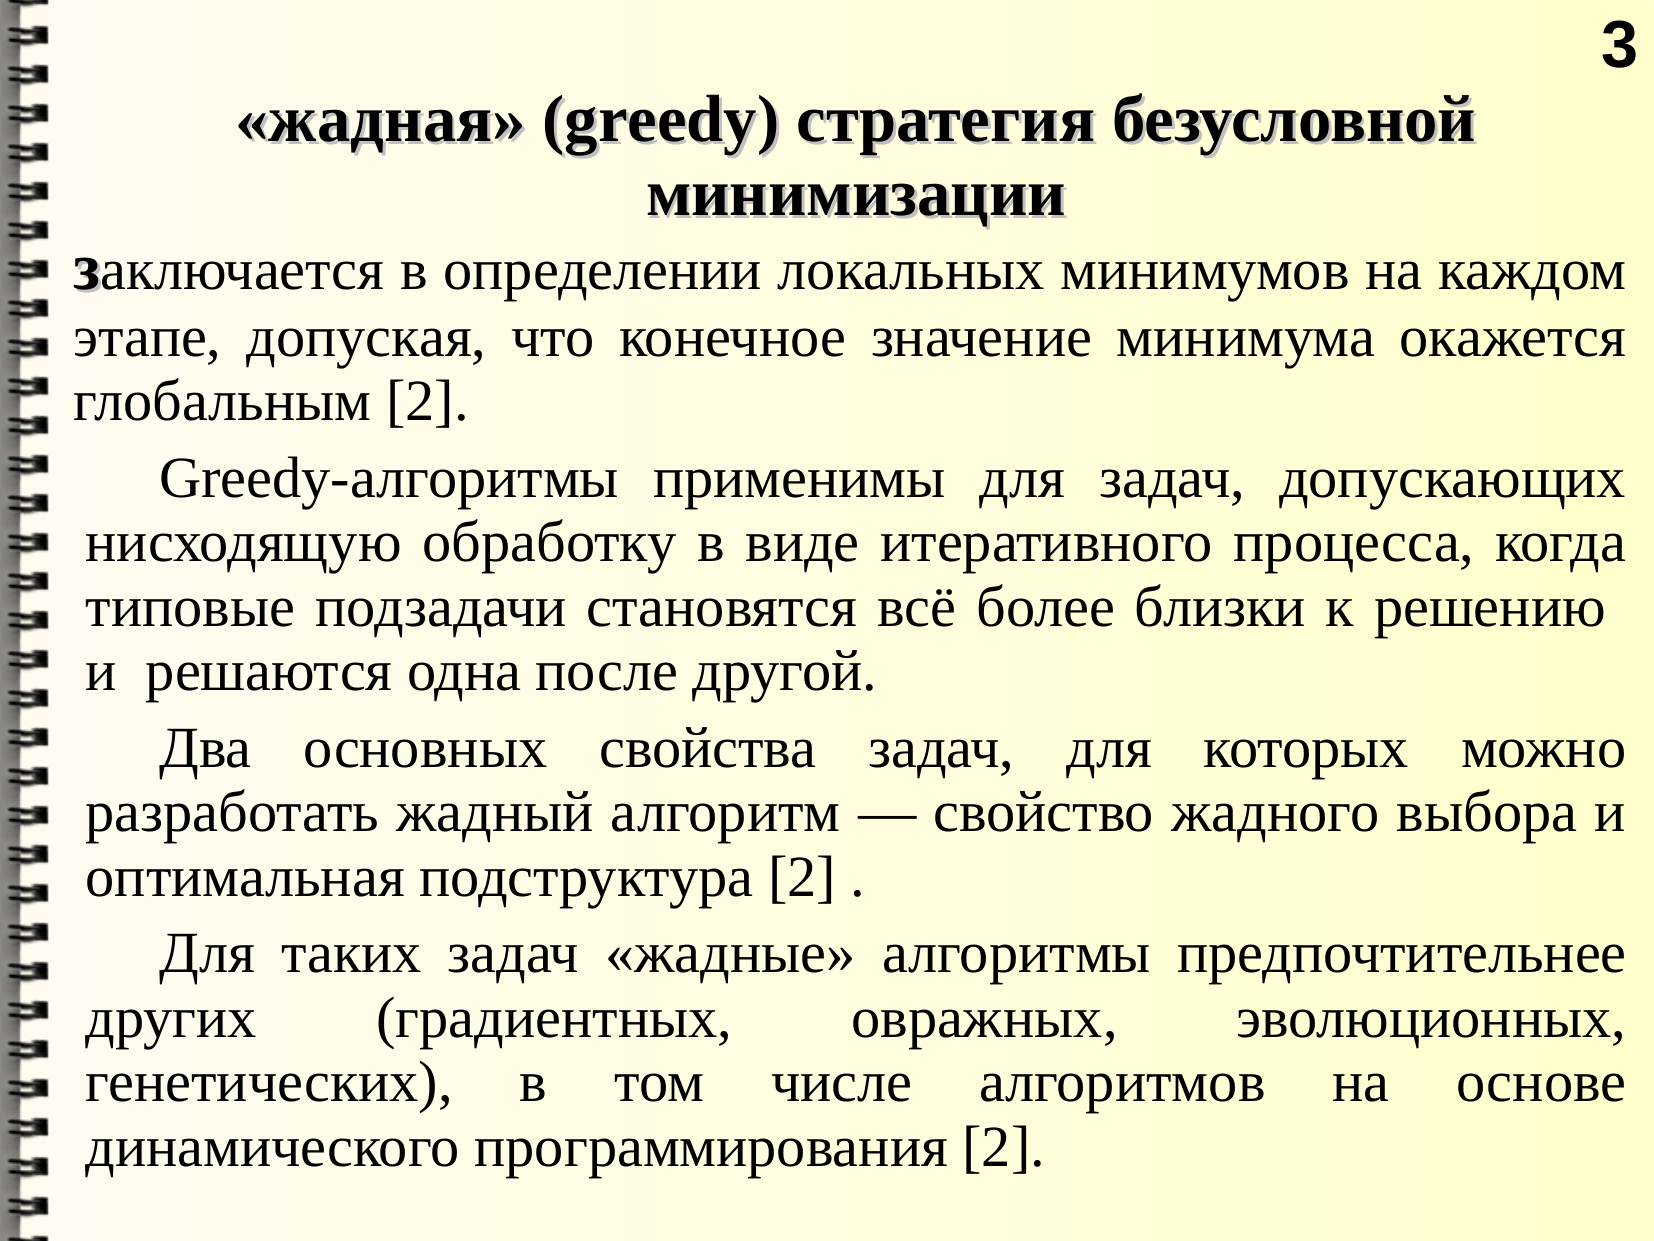

«жадная» (greedy) стратегия безусловной минимизации
заключается в определении локальных минимумов на каждом этапе, допуская, что конечное значение минимума окажется глобальным [2].
Greedy-алгоритмы применимы для задач, допускающих нисходящую обработку в виде итеративного процесса, когда типовые подзадачи становятся всё более близки к решению и решаются одна после другой.
Два основных свойства задач, для которых можно разработать жадный алгоритм ― свойство жадного выбора и оптимальная подструктура [2] .
Для таких задач «жадные» алгоритмы предпочтительнее других (градиентных, овражных, эволюционных, генетических), в том числе алгоритмов на основе динамического программирования [2].